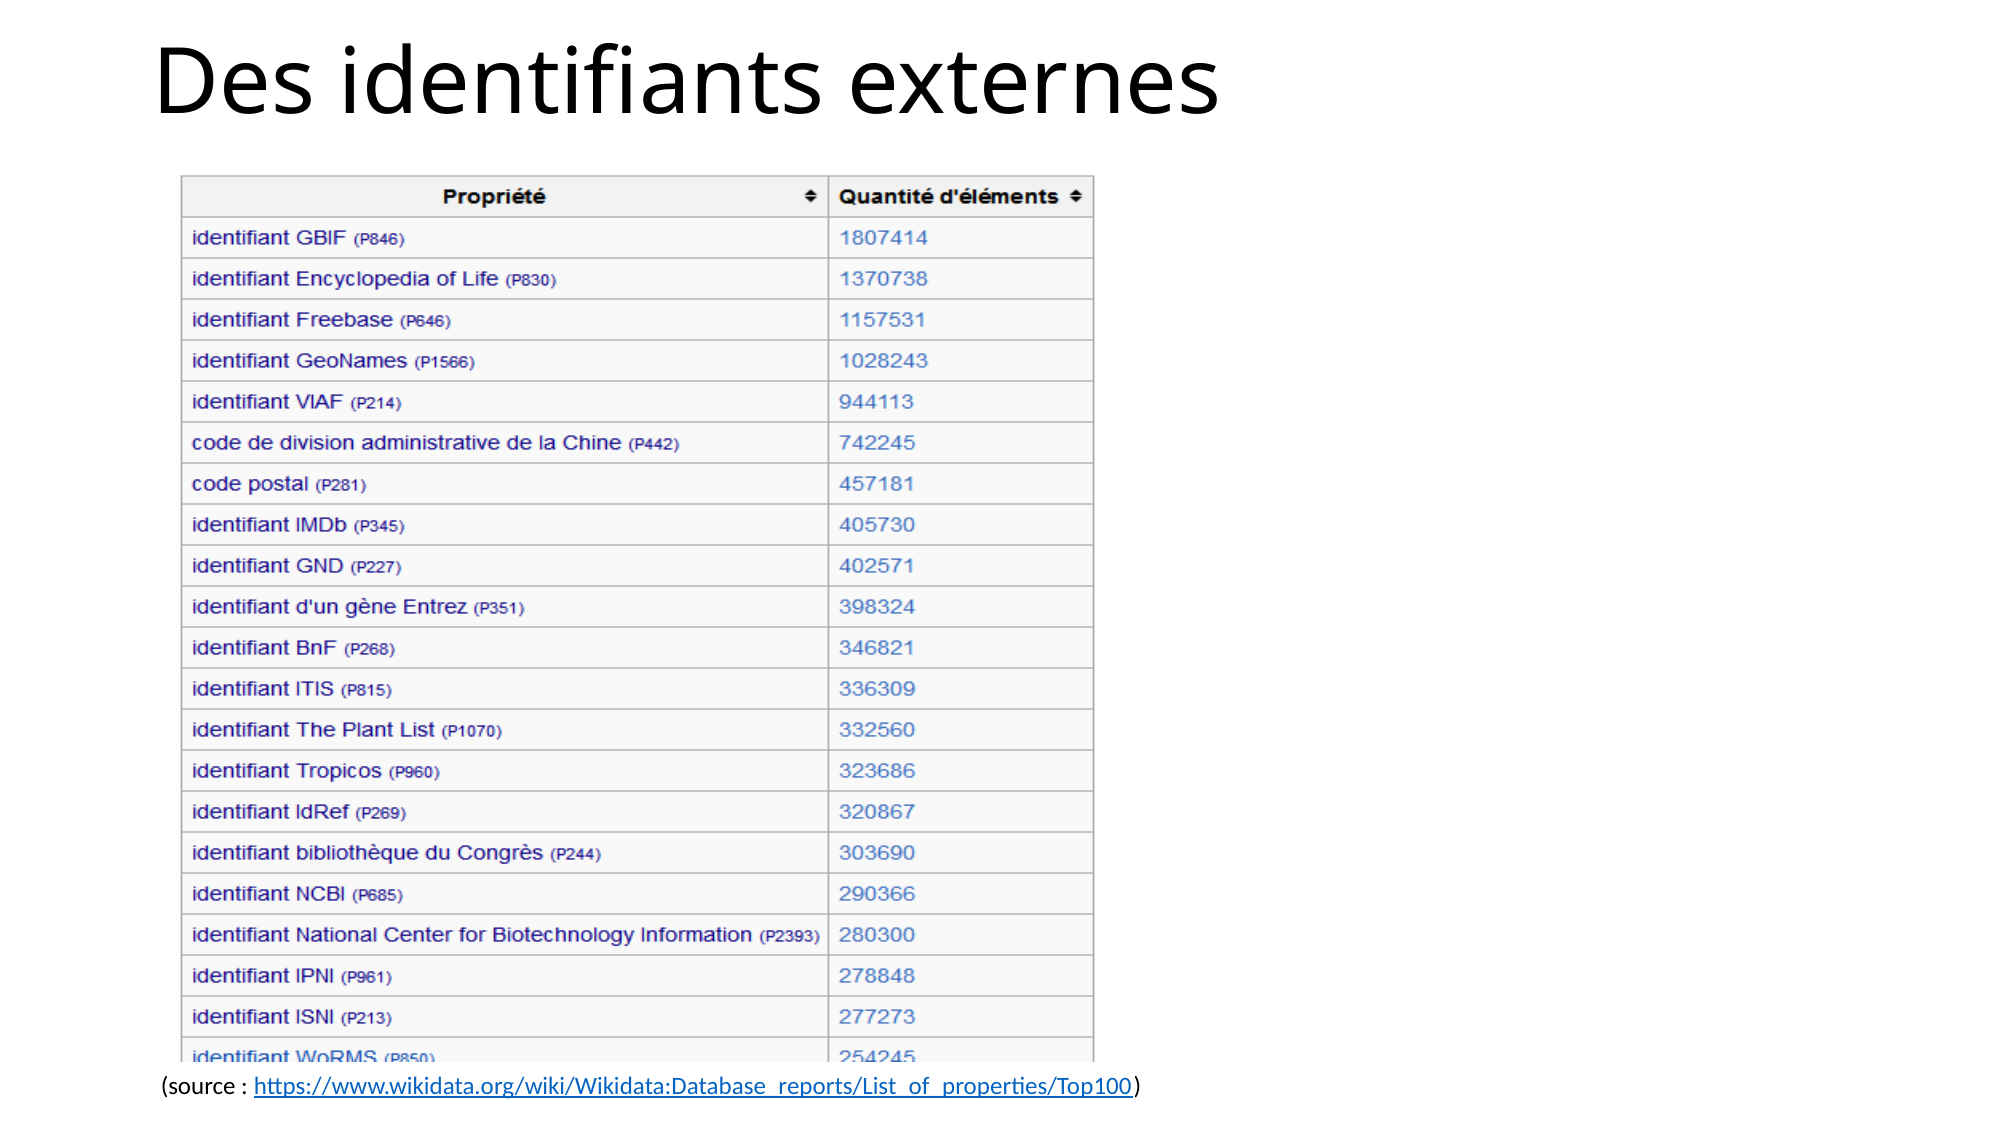

# Des identifiants externes
(source : https://www.wikidata.org/wiki/Wikidata:Database_reports/List_of_properties/Top100)